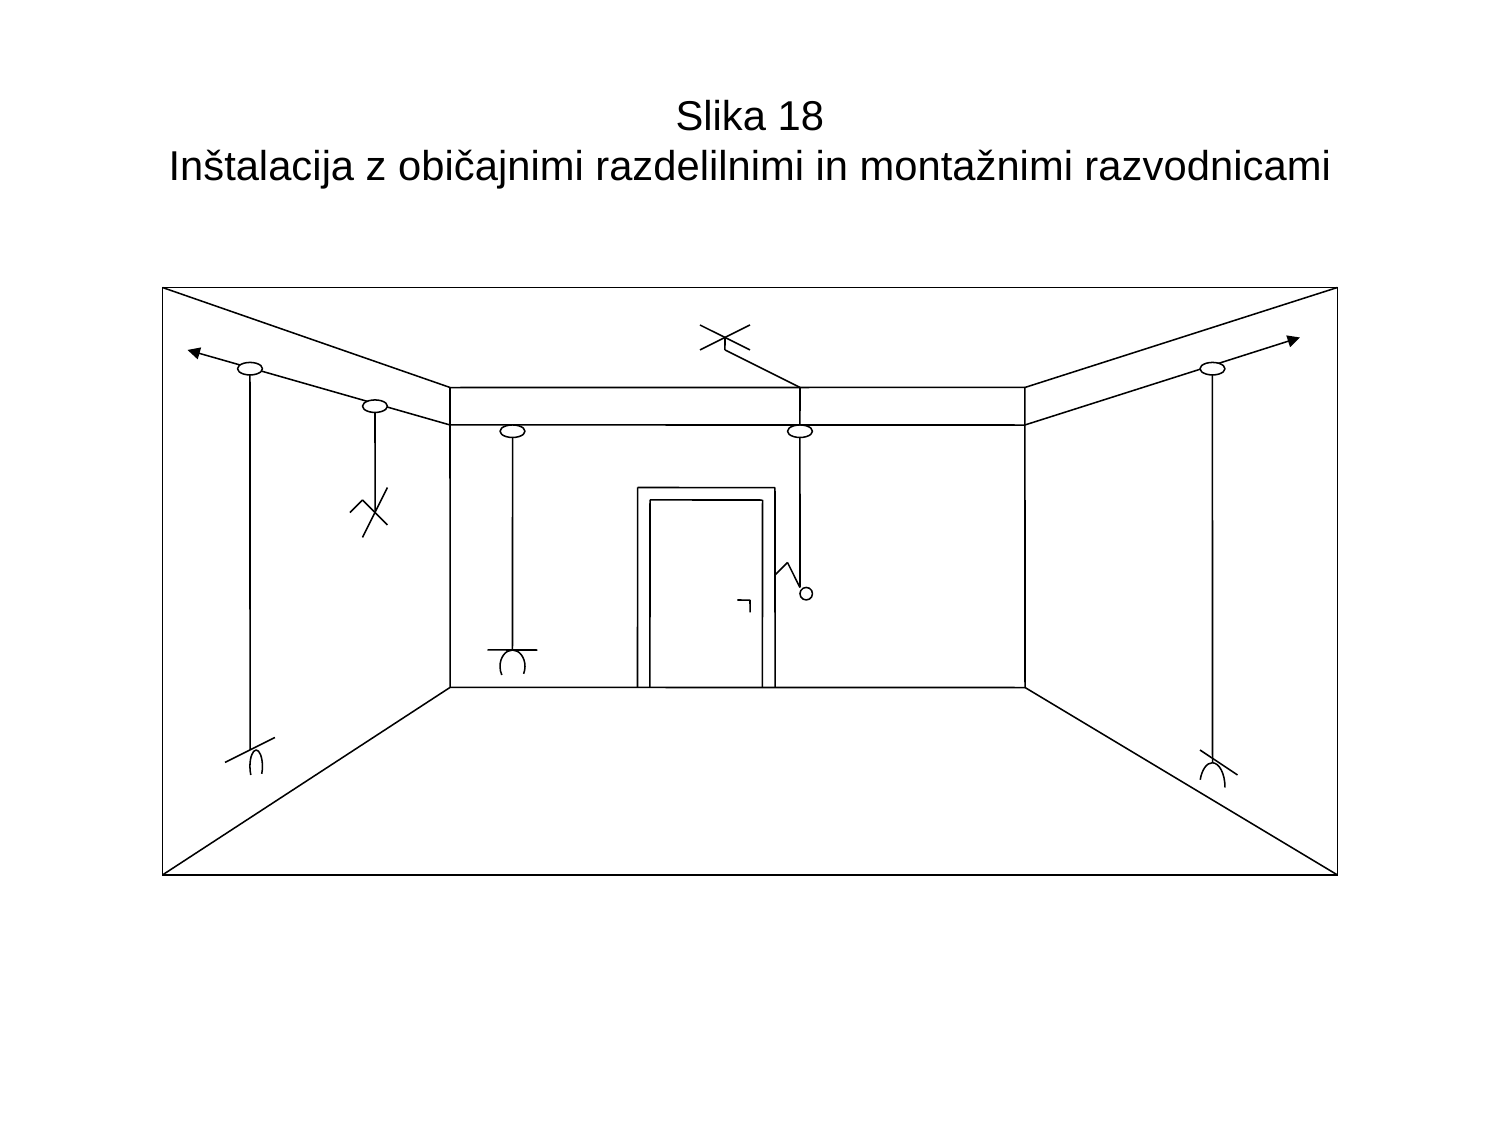

# Slika 18 Inštalacija z običajnimi razdelilnimi in montažnimi razvodnicami